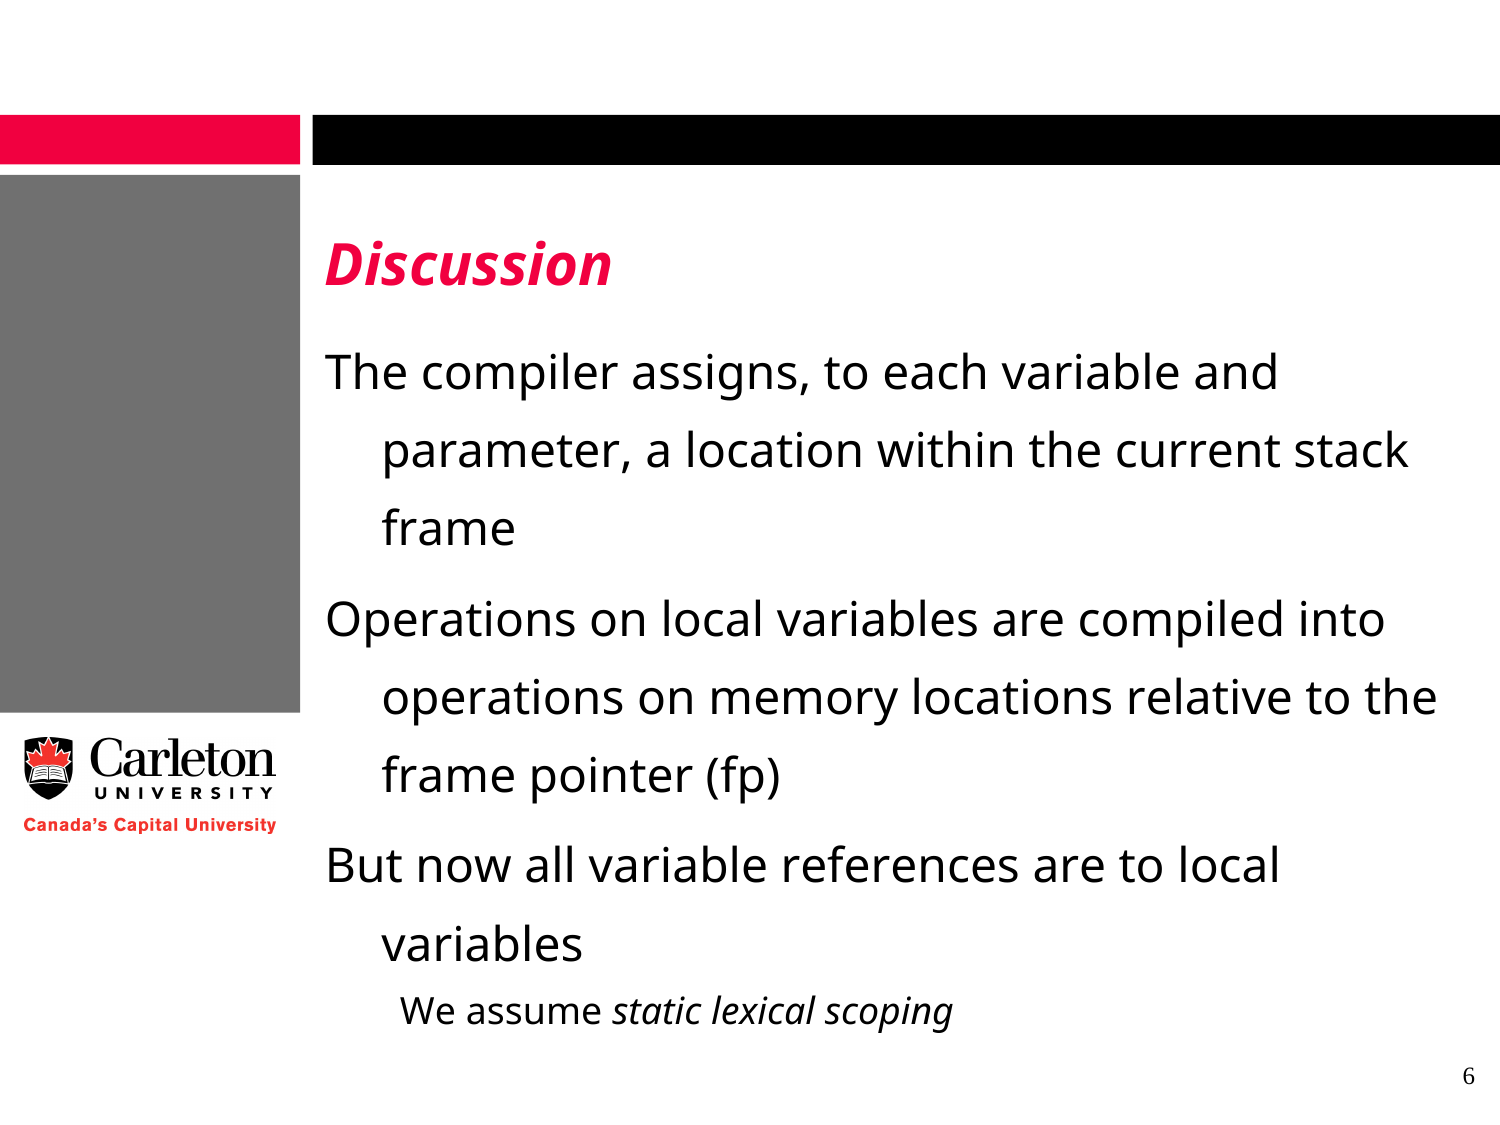

# Discussion
The compiler assigns, to each variable and parameter, a location within the current stack frame
Operations on local variables are compiled into operations on memory locations relative to the frame pointer (fp)
But now all variable references are to local variables
We assume static lexical scoping
6